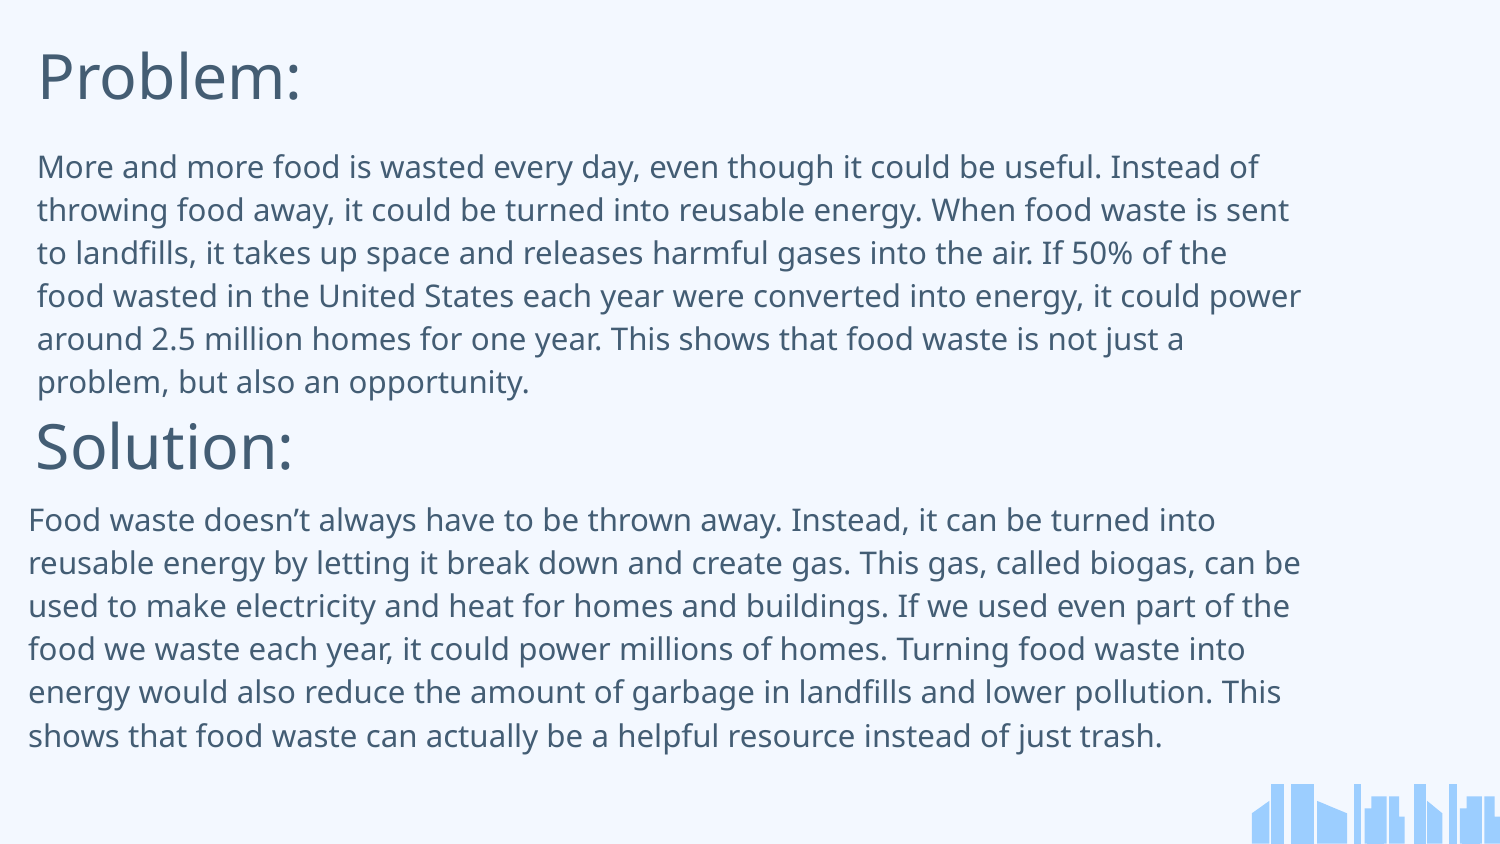

# Problem:
More and more food is wasted every day, even though it could be useful. Instead of throwing food away, it could be turned into reusable energy. When food waste is sent to landfills, it takes up space and releases harmful gases into the air. If 50% of the food wasted in the United States each year were converted into energy, it could power around 2.5 million homes for one year. This shows that food waste is not just a problem, but also an opportunity.
Solution:
Food waste doesn’t always have to be thrown away. Instead, it can be turned into reusable energy by letting it break down and create gas. This gas, called biogas, can be used to make electricity and heat for homes and buildings. If we used even part of the food we waste each year, it could power millions of homes. Turning food waste into energy would also reduce the amount of garbage in landfills and lower pollution. This shows that food waste can actually be a helpful resource instead of just trash.